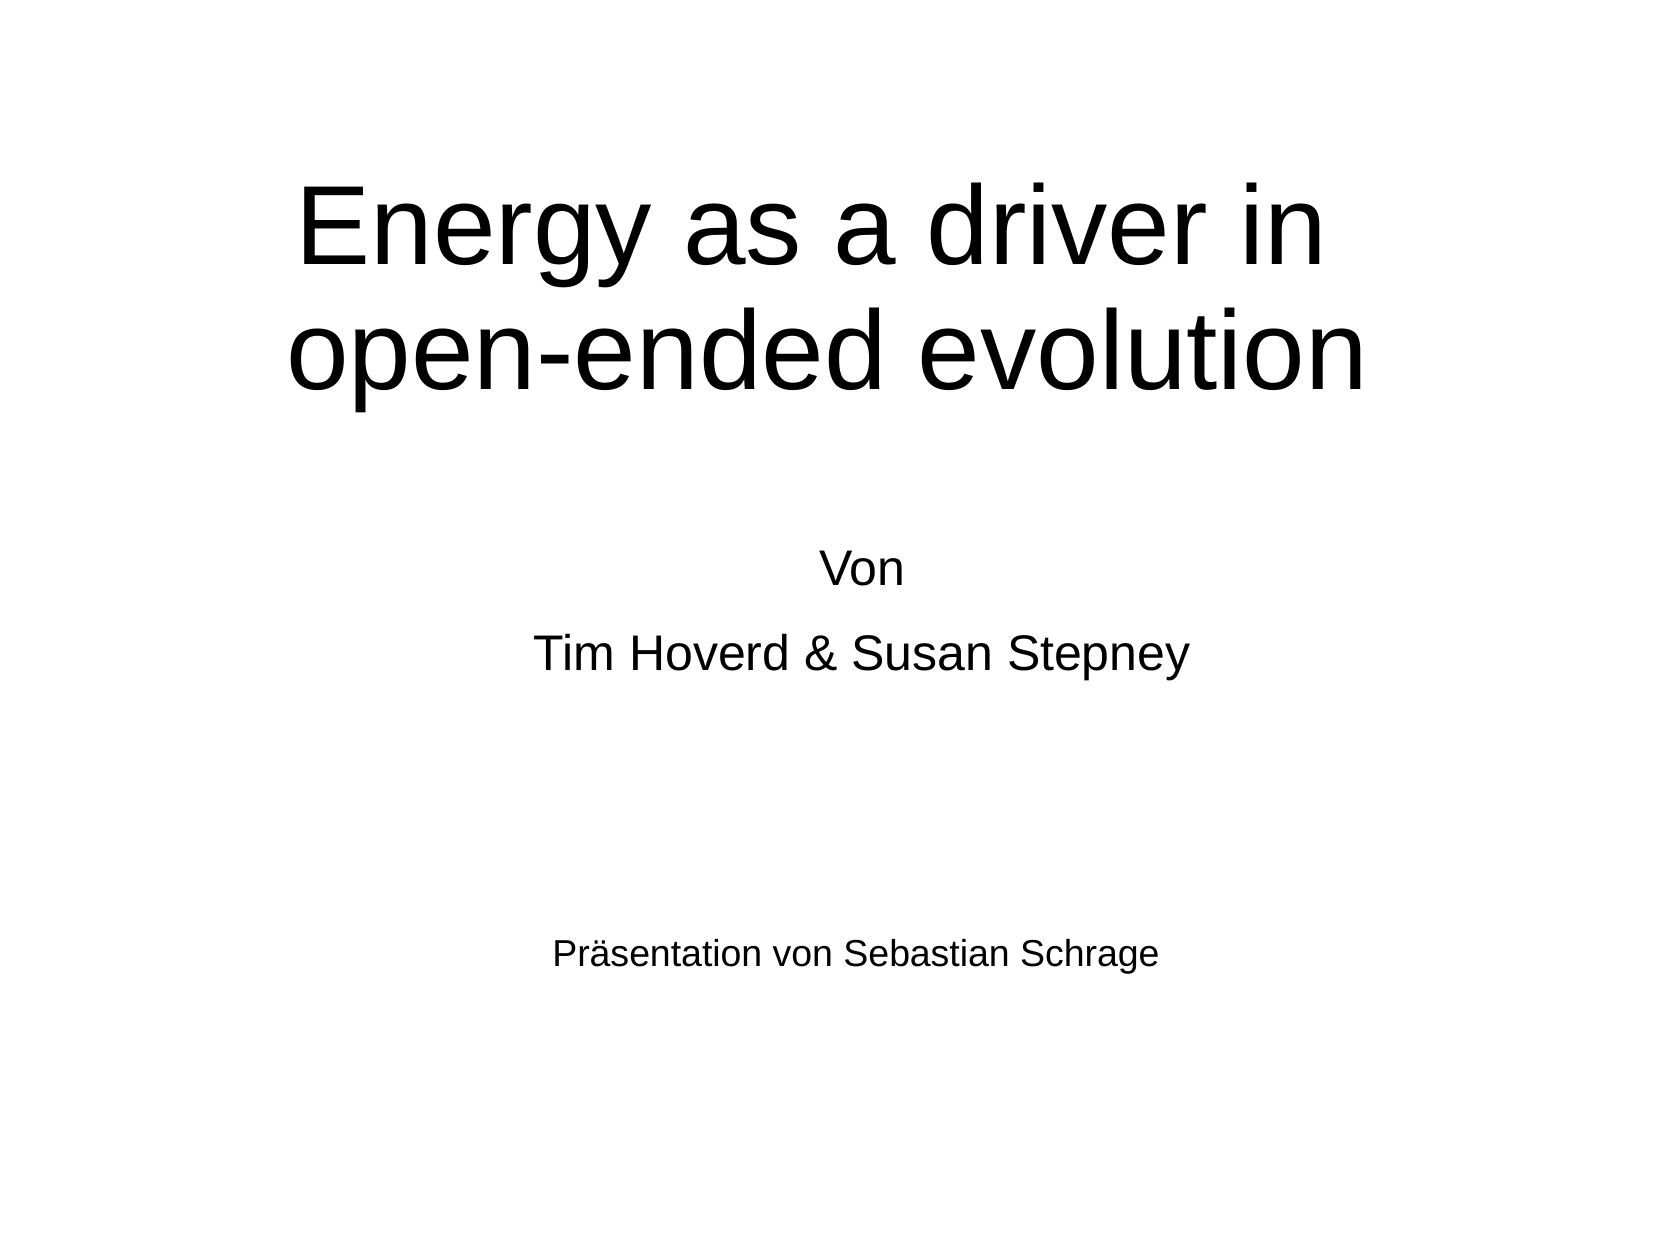

# Energy as a driver in open-ended evolution
Von
Tim Hoverd & Susan Stepney
Präsentation von Sebastian Schrage